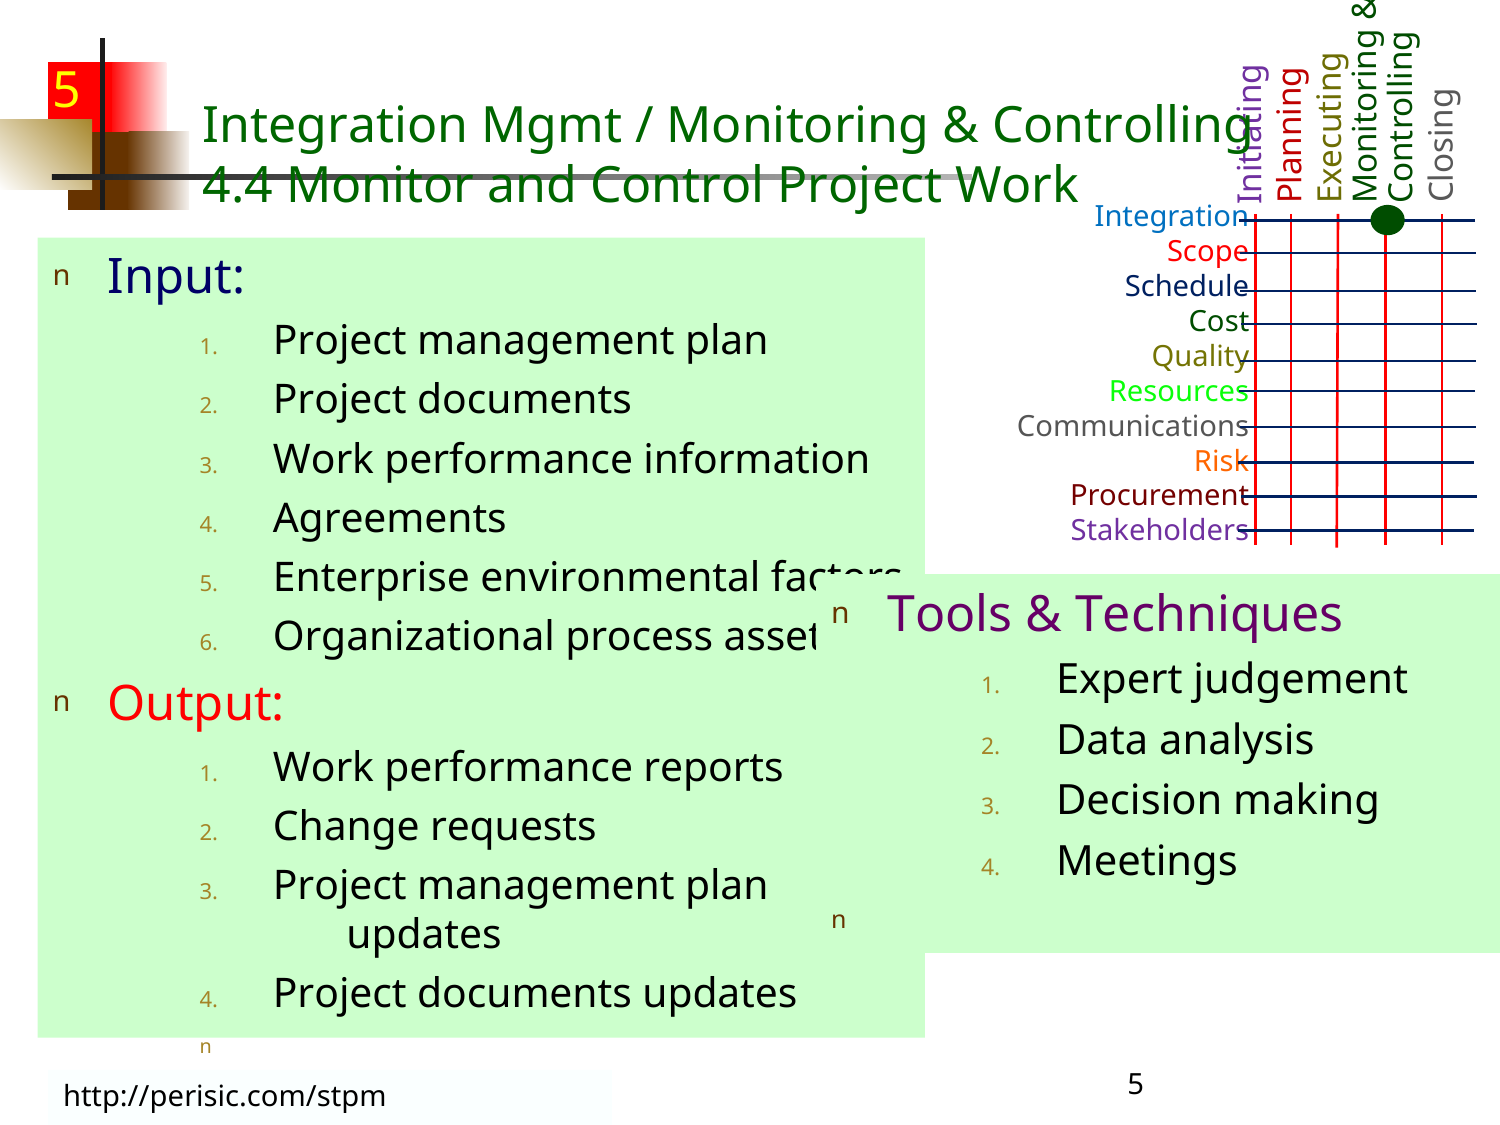

Initiating
Planning
Executing
Monitoring &
Controlling
Closing
Integration
Scope
Schedule
Cost
Quality
Resources
Communications
Risk
Procurement
Stakeholders
Integration Mgmt / Monitoring & Controlling
4.4 Monitor and Control Project Work
# Input:
Project management plan
Project documents
Work performance information
Agreements
Enterprise environmental factors
Organizational process assets
Output:
Work performance reports
Change requests
Project management plan updates
Project documents updates
Tools & Techniques
Expert judgement
Data analysis
Decision making
Meetings
4
http://perisic.com/stpm